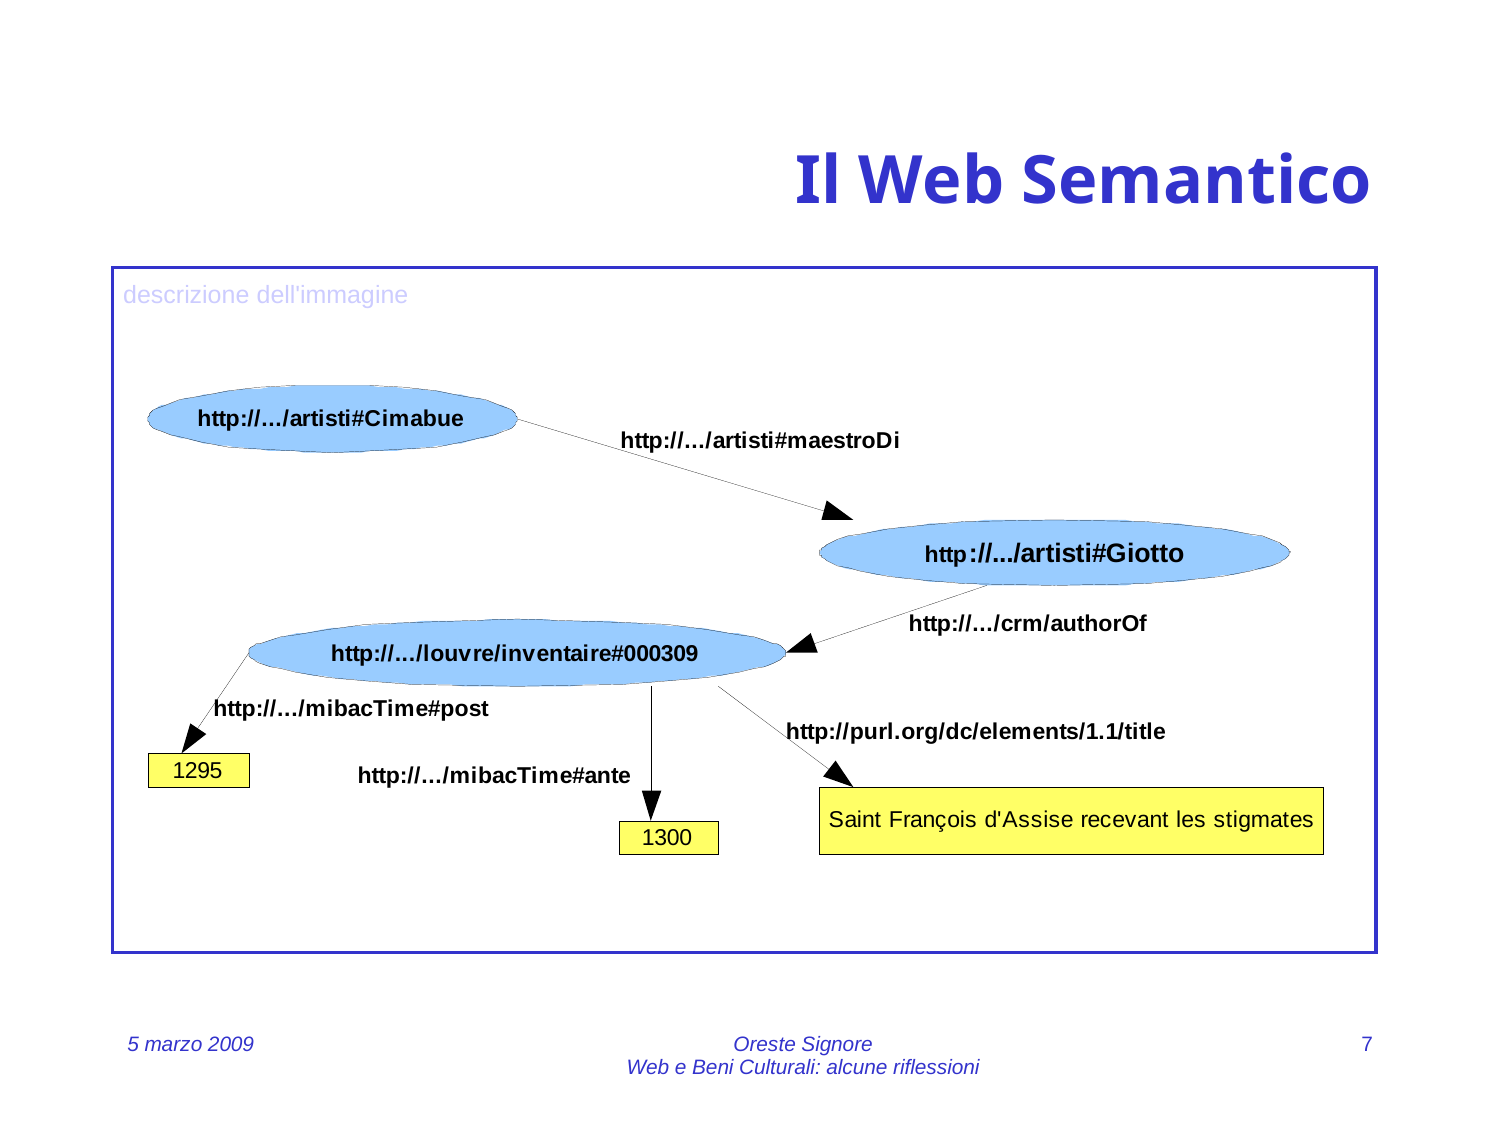

# Il Web Semantico
descrizione dell'immagine
Oreste Signore
Rappresentare la conoscenza archeologica: dalla catalogazione cartacea al web semantico
7